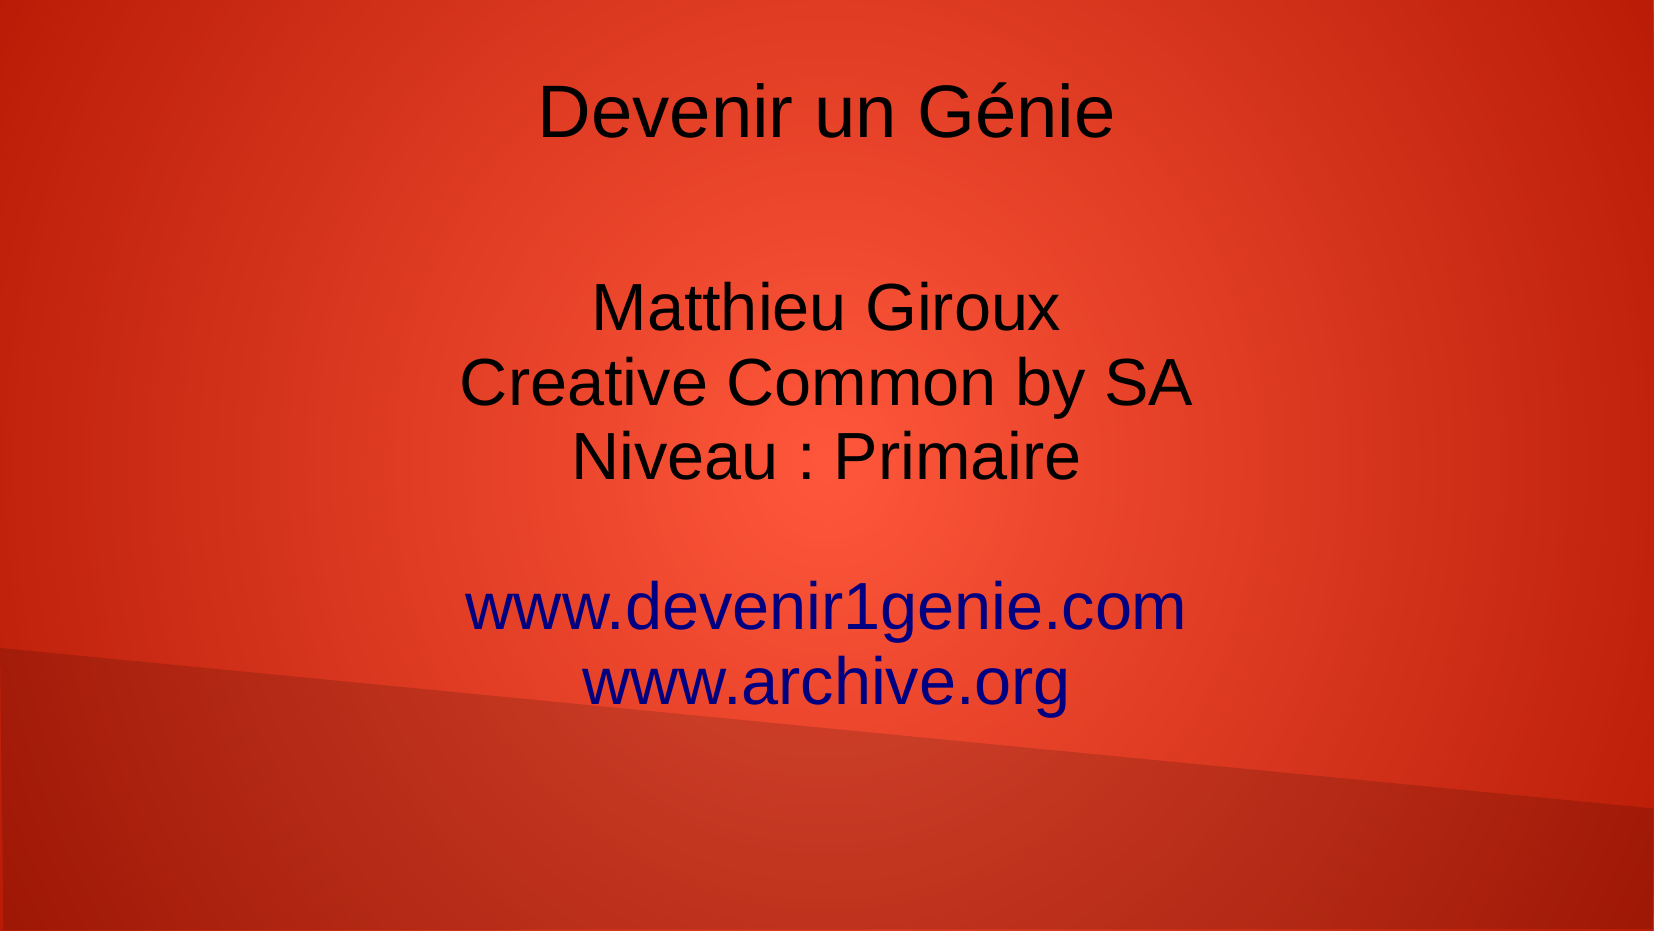

# Devenir un Génie
Matthieu Giroux
Creative Common by SA
Niveau : Primaire
www.devenir1genie.com
www.archive.org